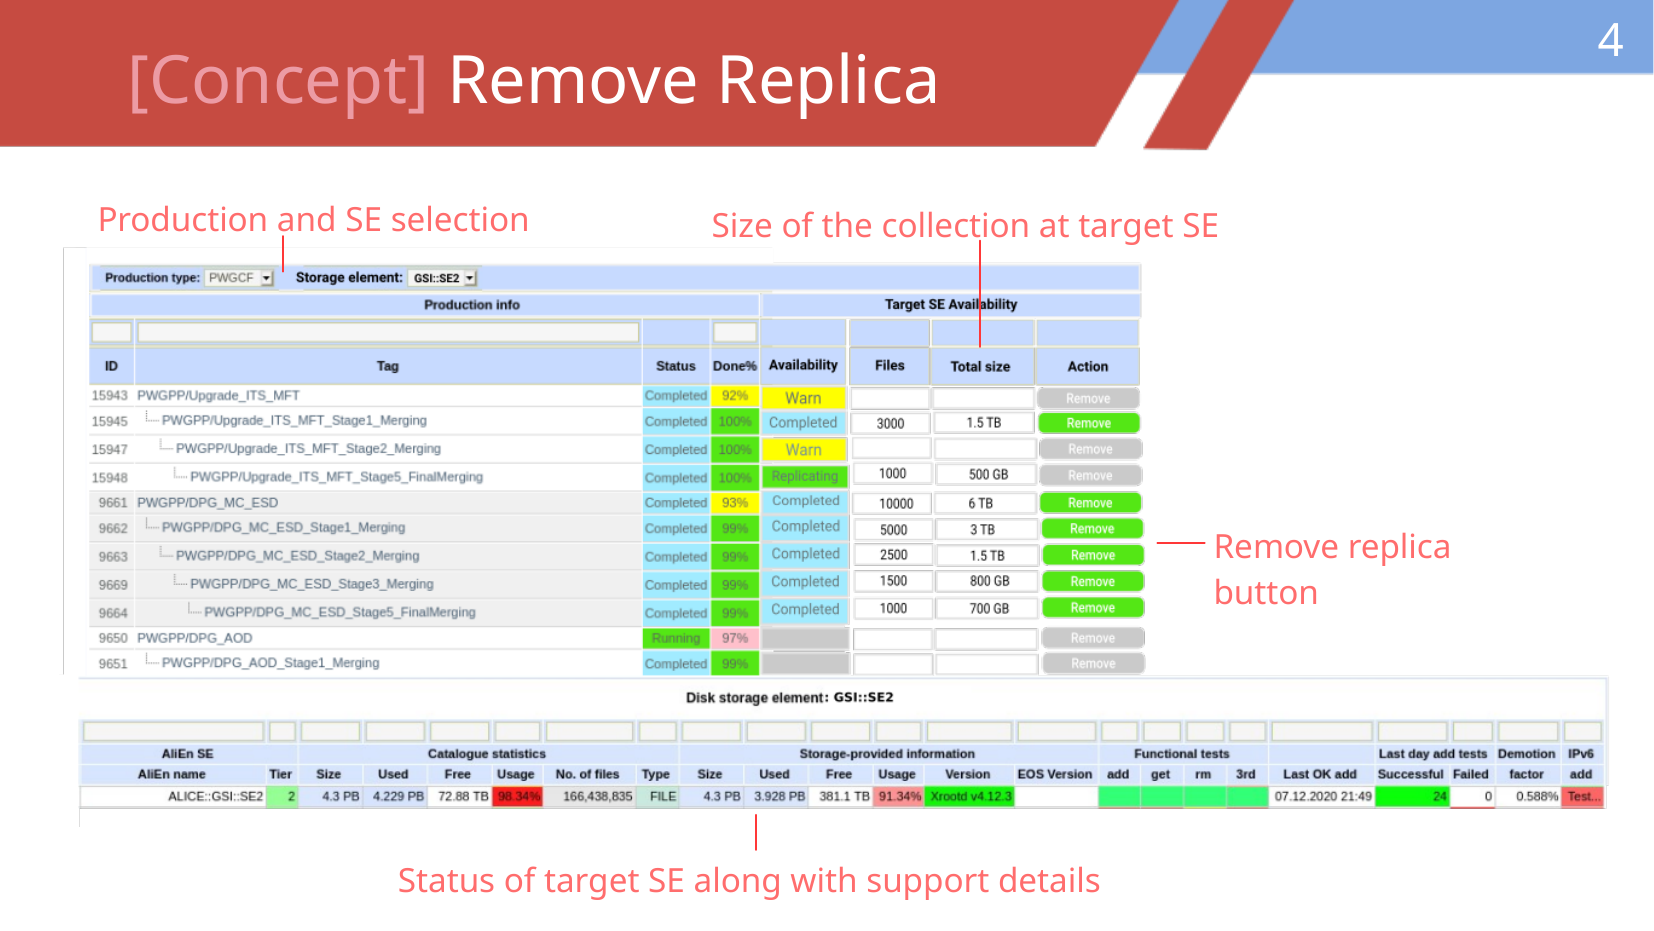

# [Concept] Remove Replica
Production and SE selection
Size of the collection at target SE
Remove replica button
Status of target SE along with support details